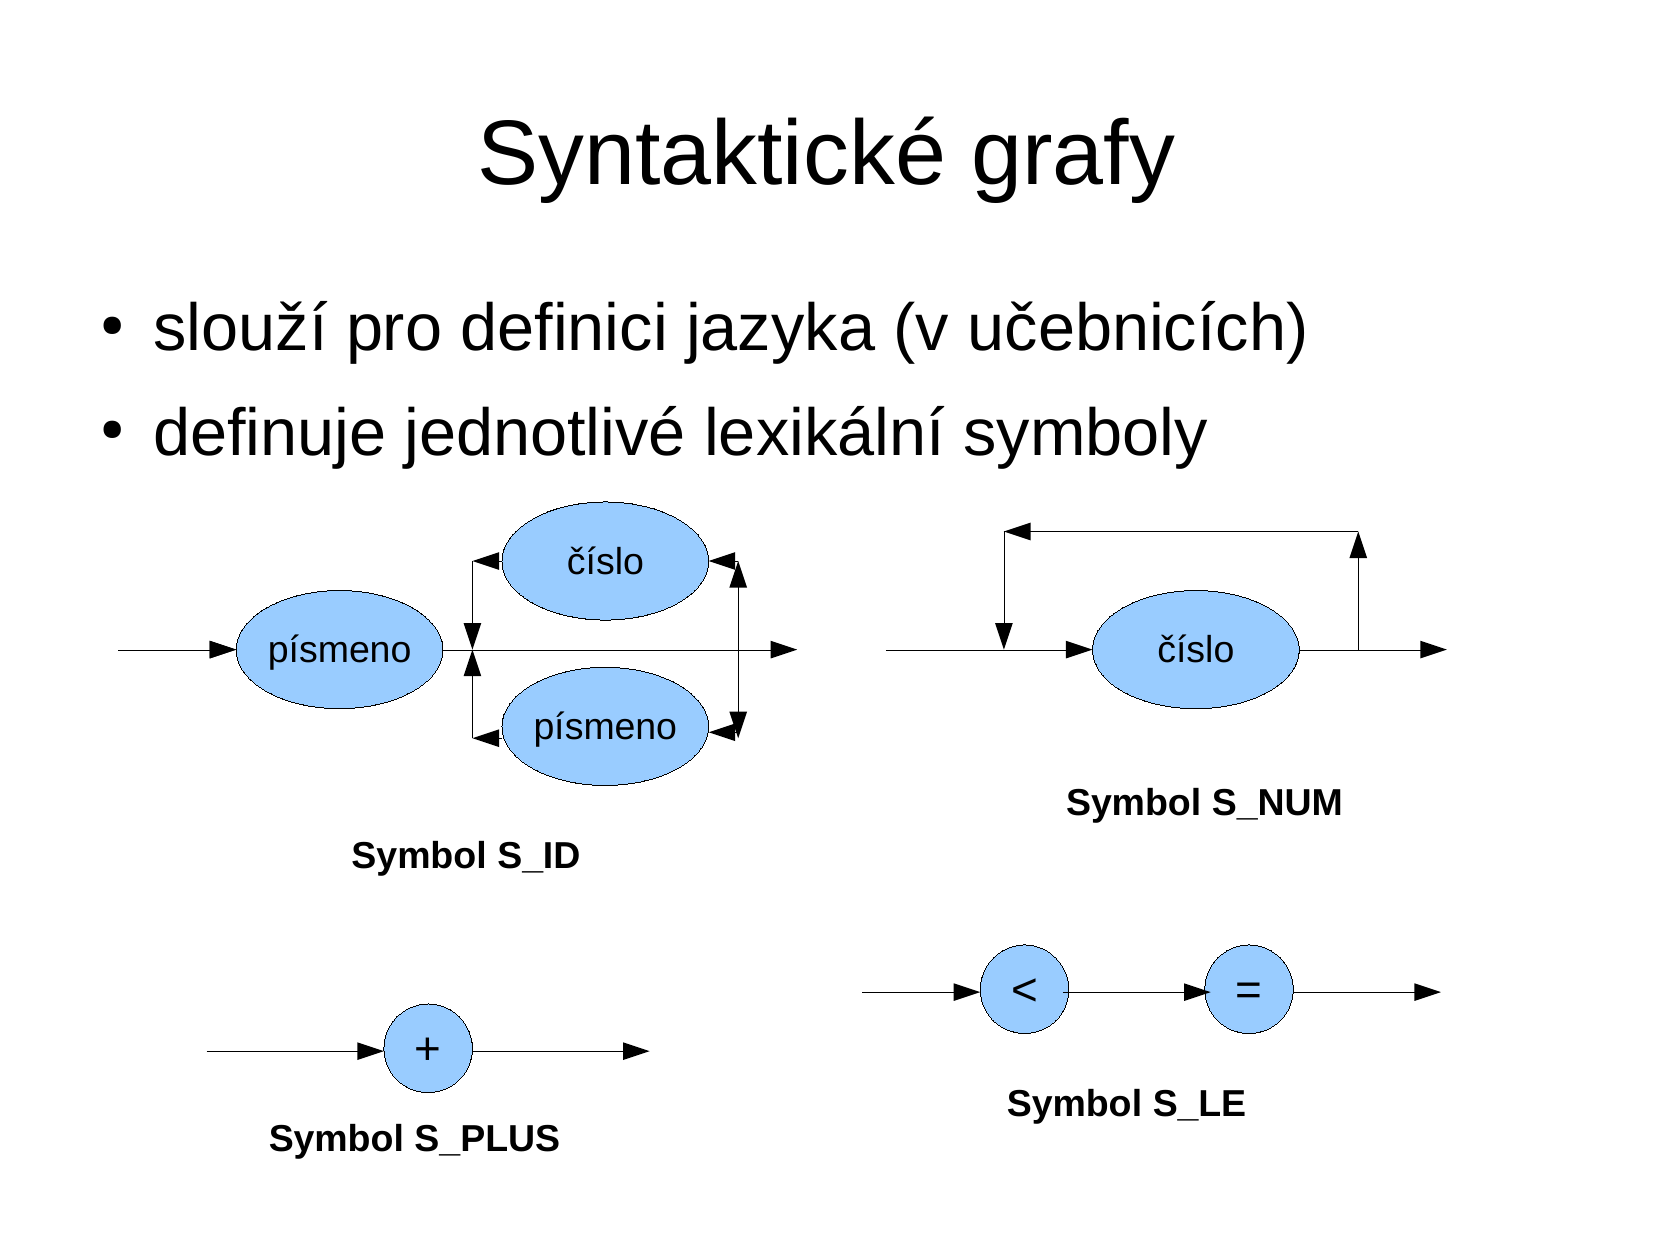

# Syntaktické grafy
slouží pro definici jazyka (v učebnicích)
definuje jednotlivé lexikální symboly
číslo
písmeno
číslo
písmeno
Symbol S_NUM
Symbol S_ID
<
=
+
Symbol S_LE
Symbol S_PLUS